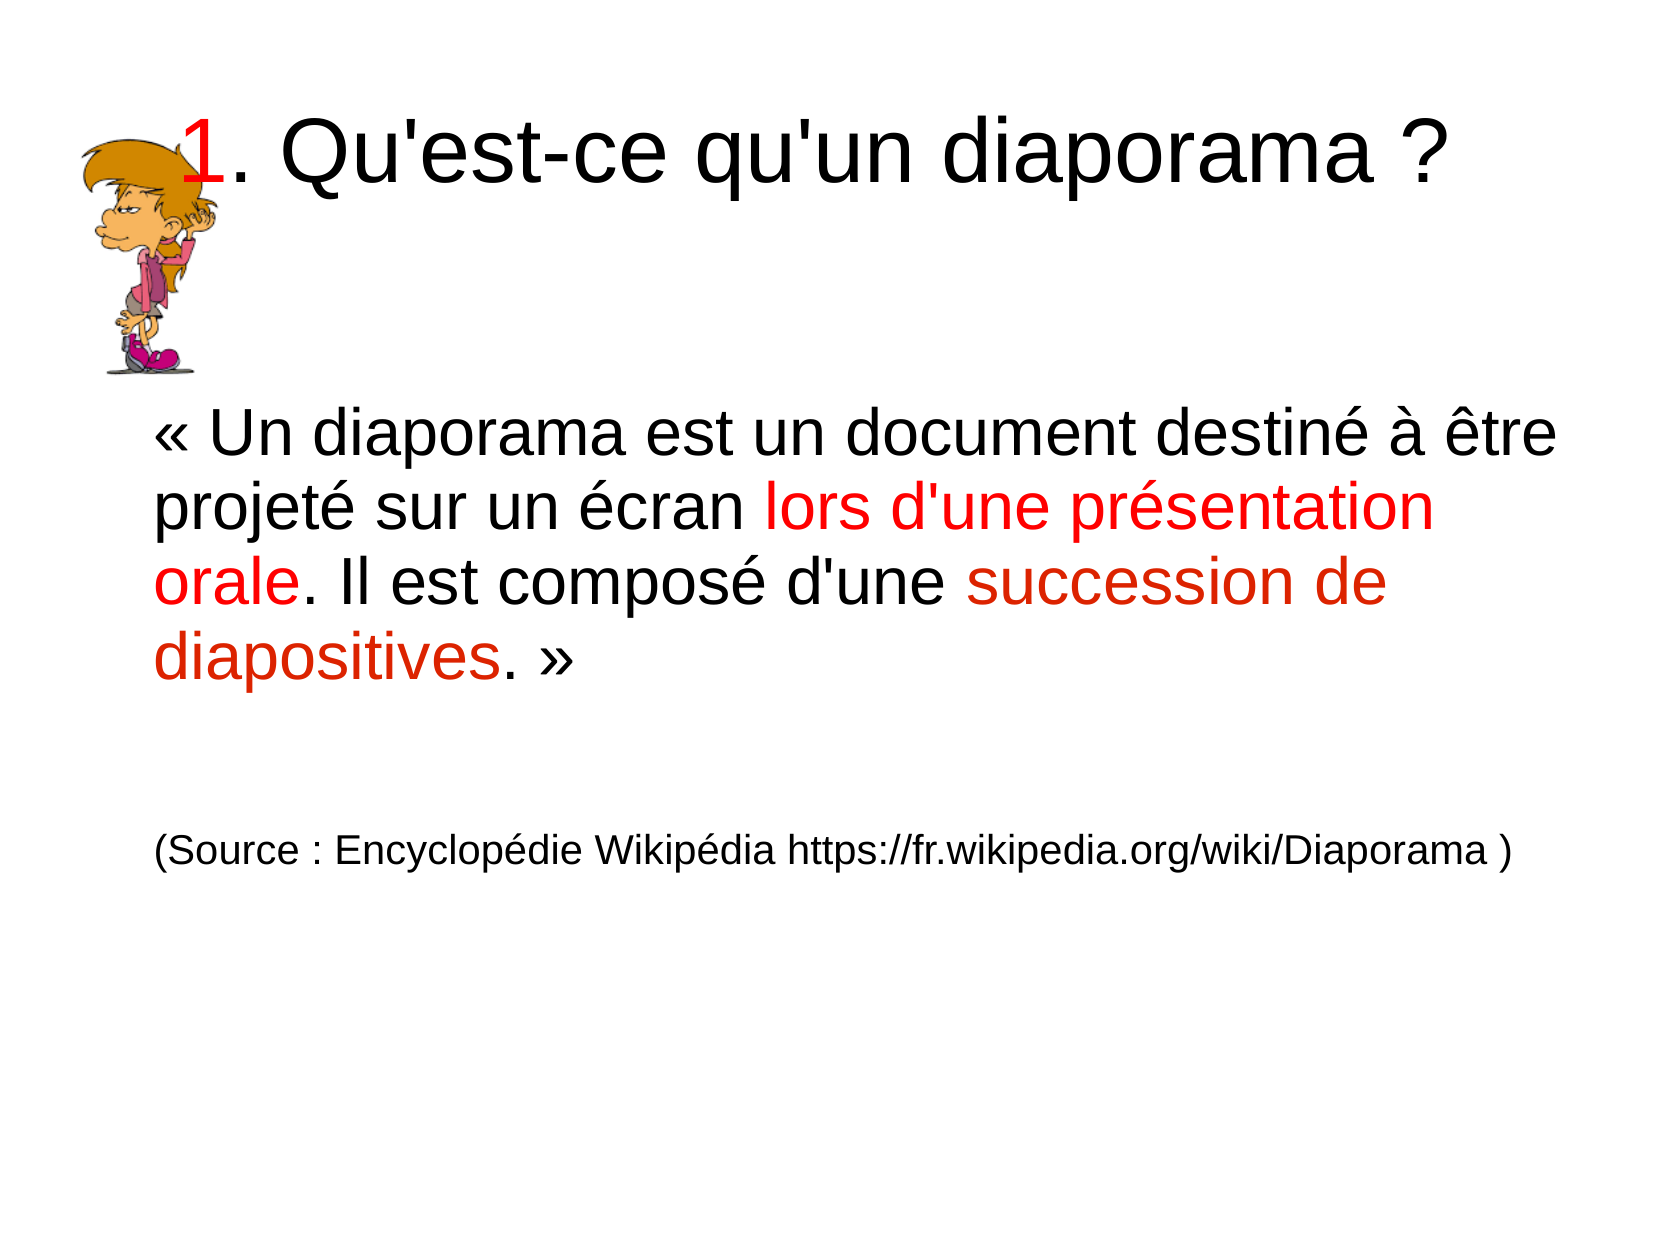

# 1. Qu'est-ce qu'un diaporama ?
« Un diaporama est un document destiné à être projeté sur un écran lors d'une présentation orale. Il est composé d'une succession de diapositives. »
(Source : Encyclopédie Wikipédia https://fr.wikipedia.org/wiki/Diaporama )